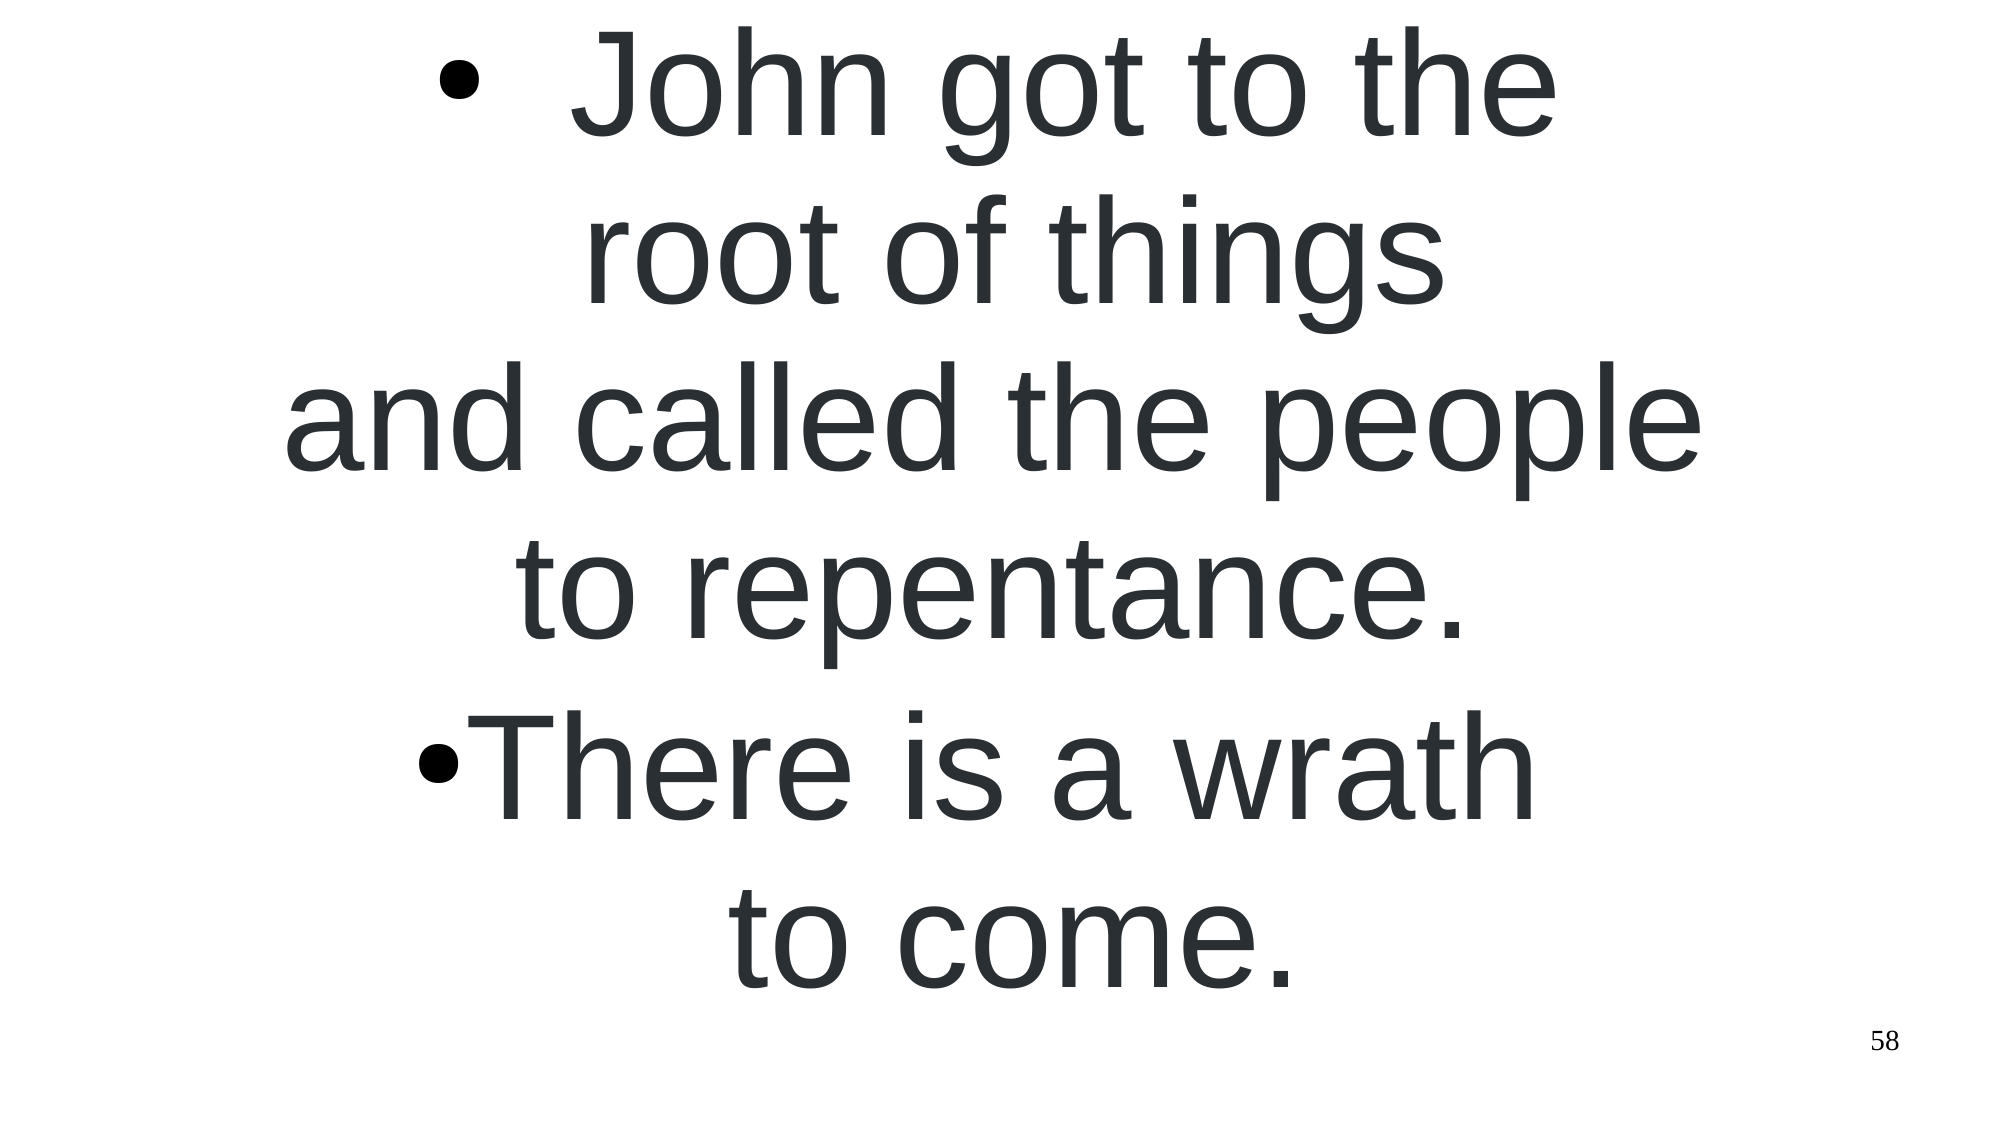

# John got to the root of things and called the people to repentance.
There is a wrath
to come.
58